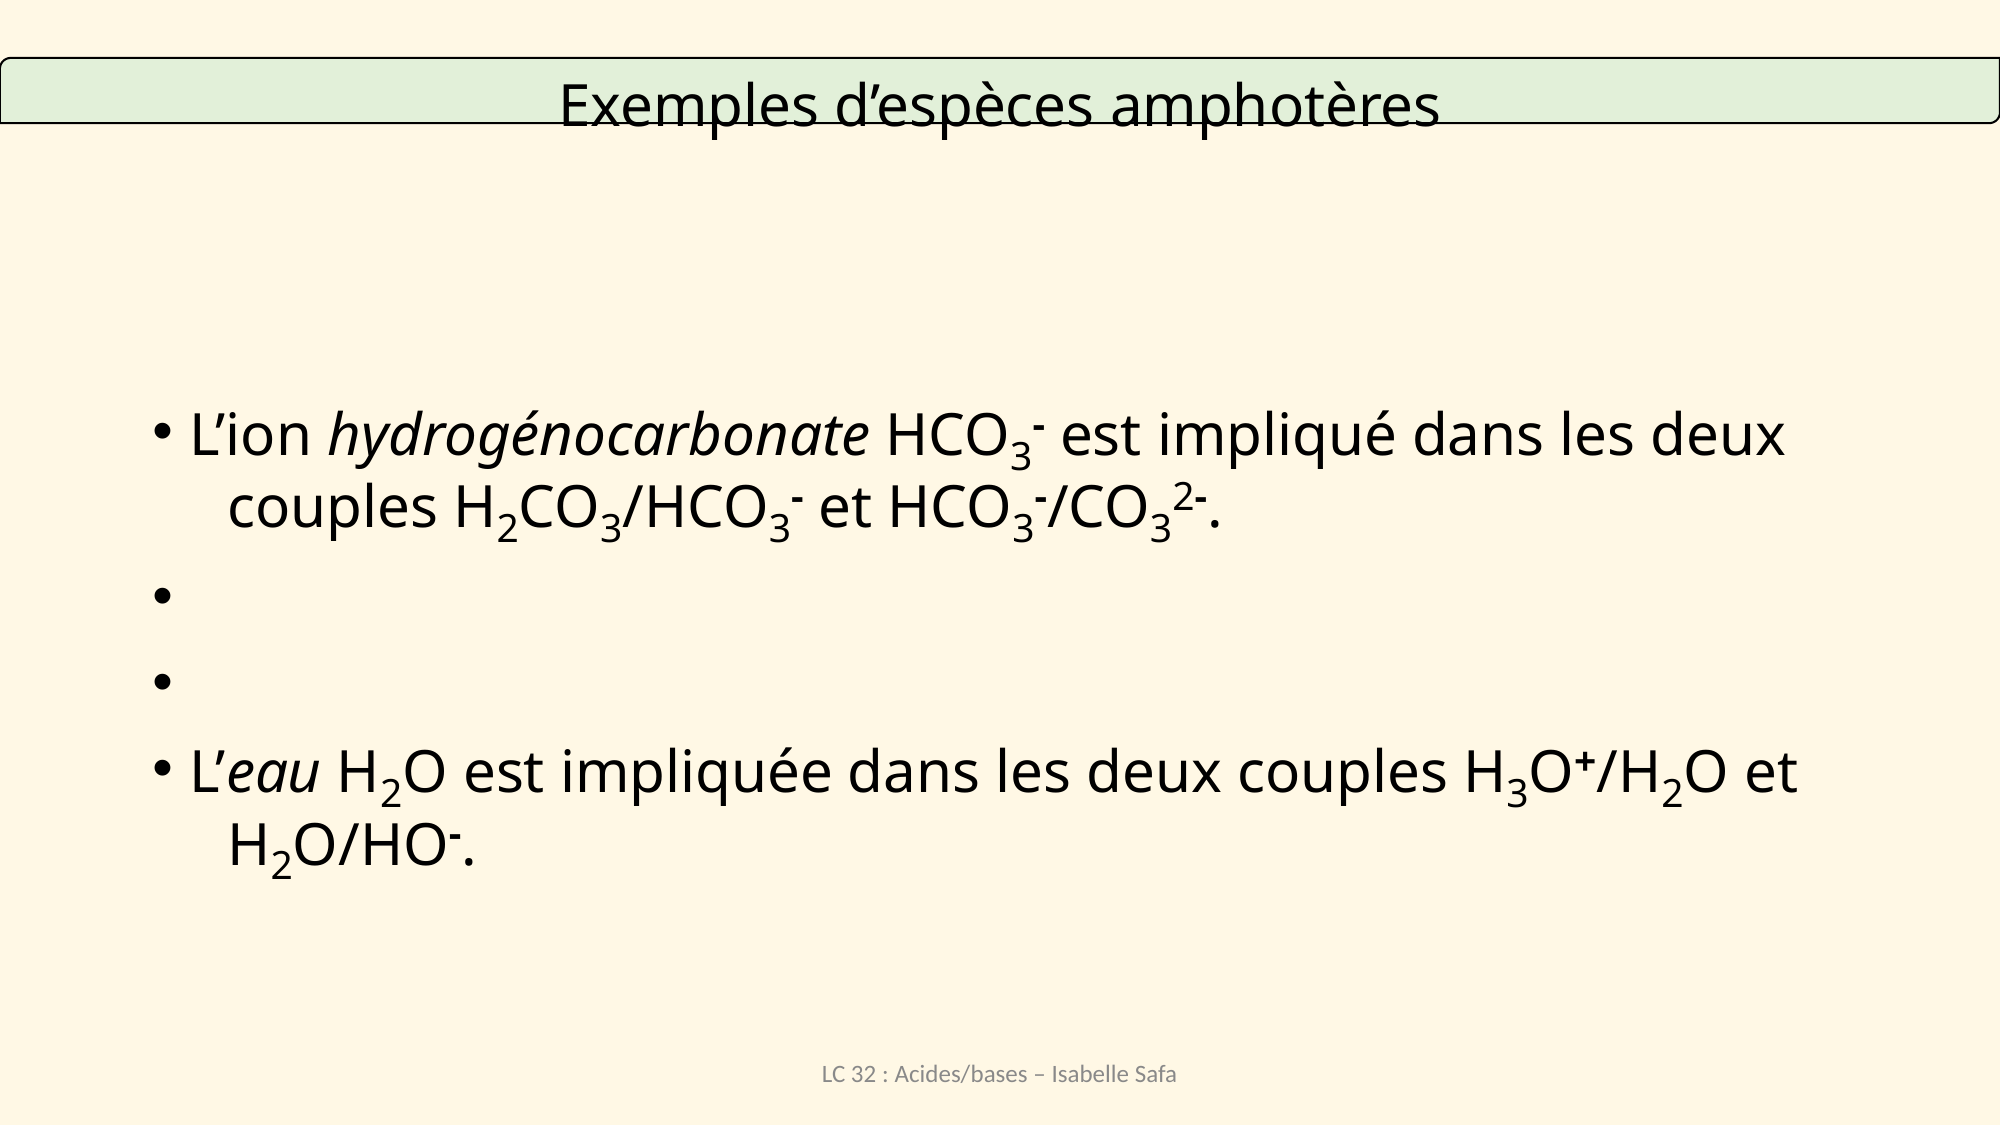

Exemples d’espèces amphotères
# L’ion hydrogénocarbonate HCO3- est impliqué dans les deux couples H2CO3/HCO3- et HCO3-/CO32-.
L’eau H2O est impliquée dans les deux couples H3O+/H2O et H2O/HO-.
LC 32 : Acides/bases – Isabelle Safa